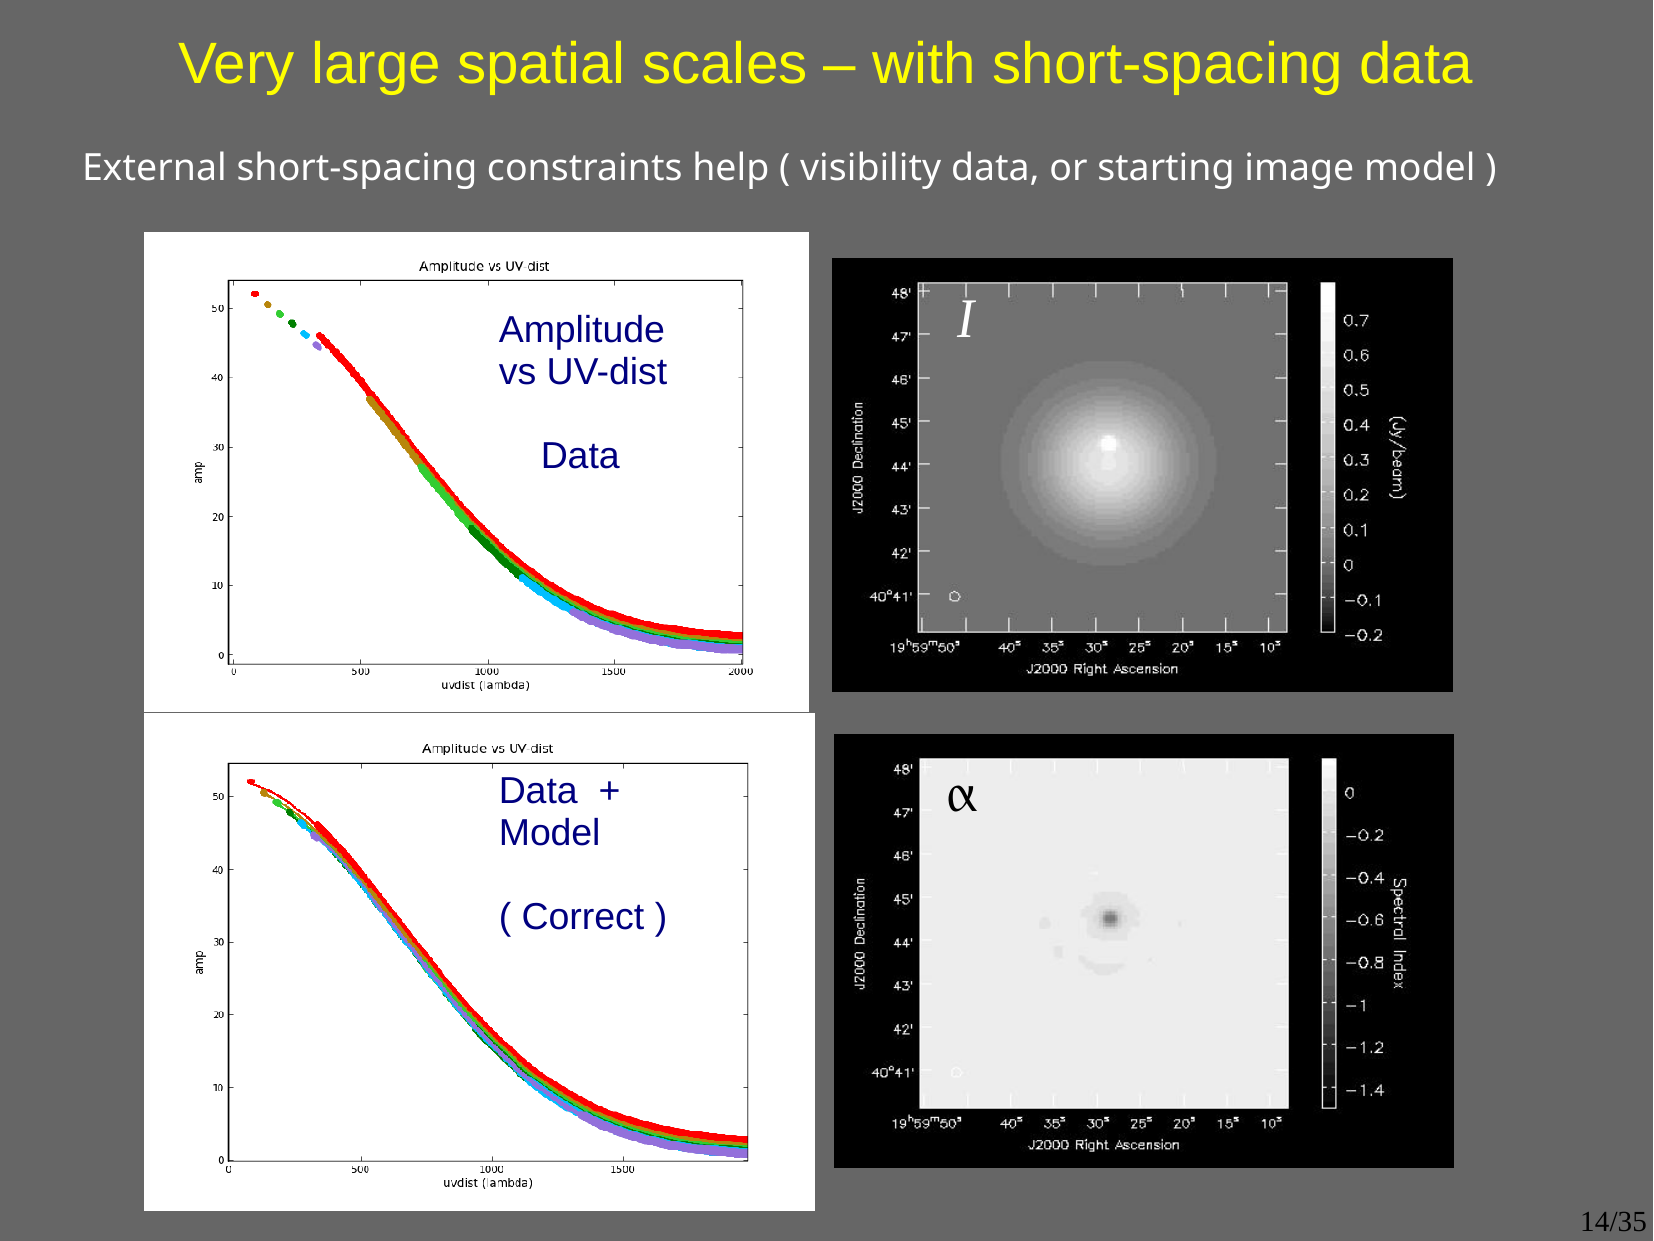

# Very large spatial scales – with short-spacing data
External short-spacing constraints help ( visibility data, or starting image model )
Amplitude vs UV-dist
 Data
Data +
Model
( Correct )
14